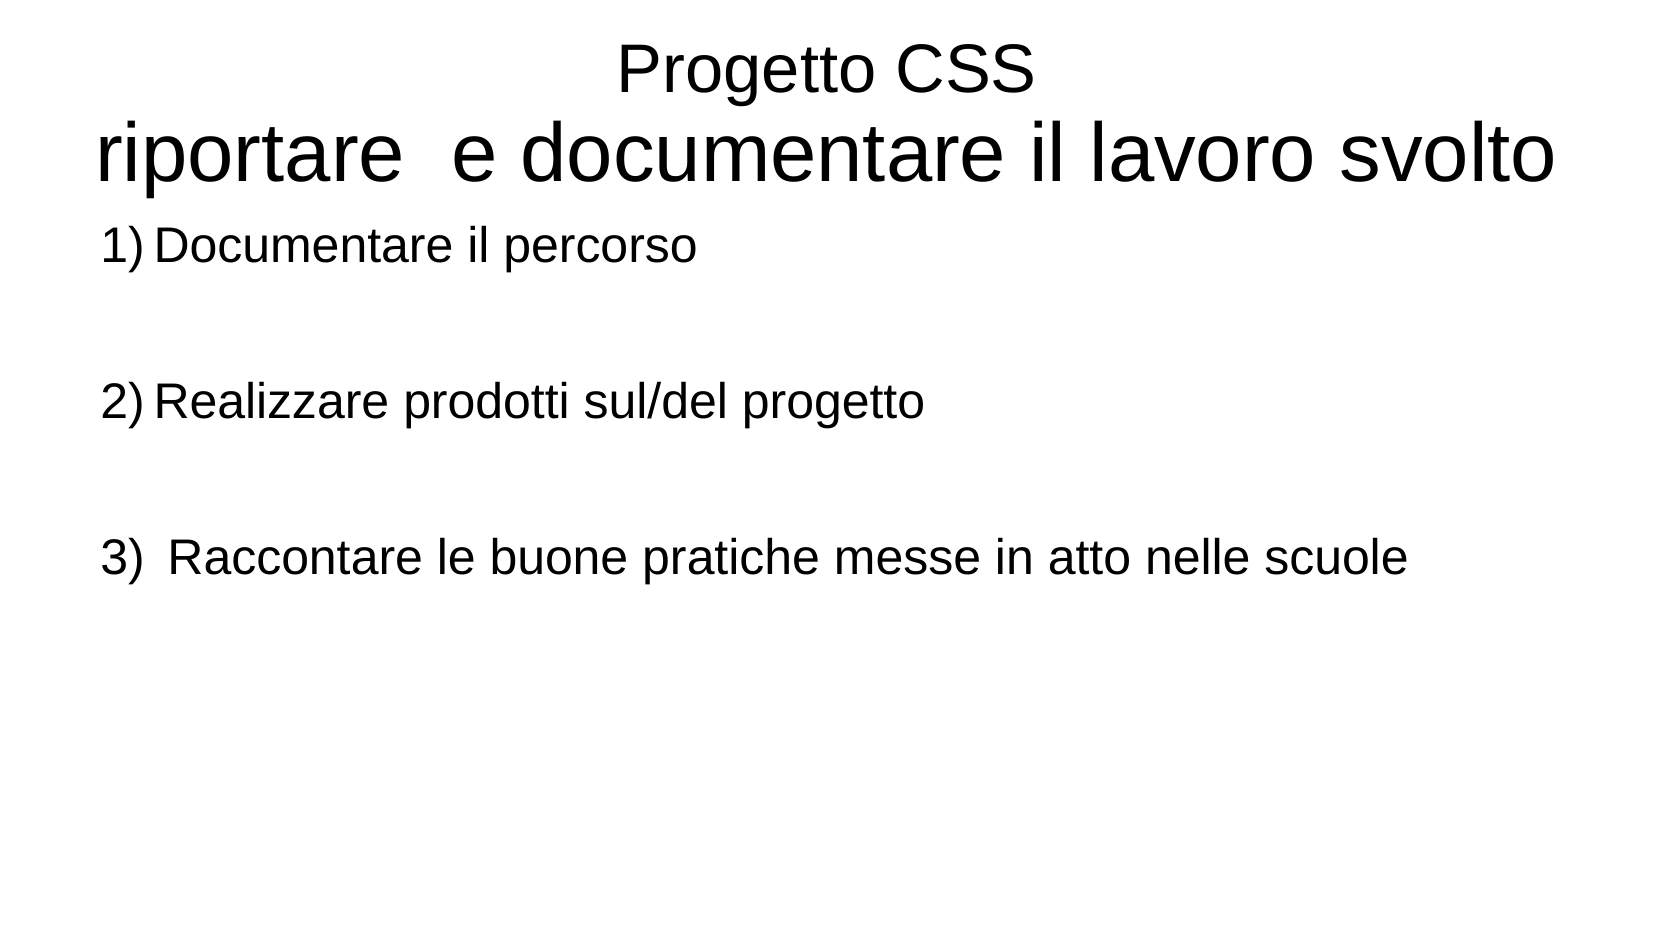

# Progetto CSS riportare e documentare il lavoro svolto
Documentare il percorso
Realizzare prodotti sul/del progetto
 Raccontare le buone pratiche messe in atto nelle scuole